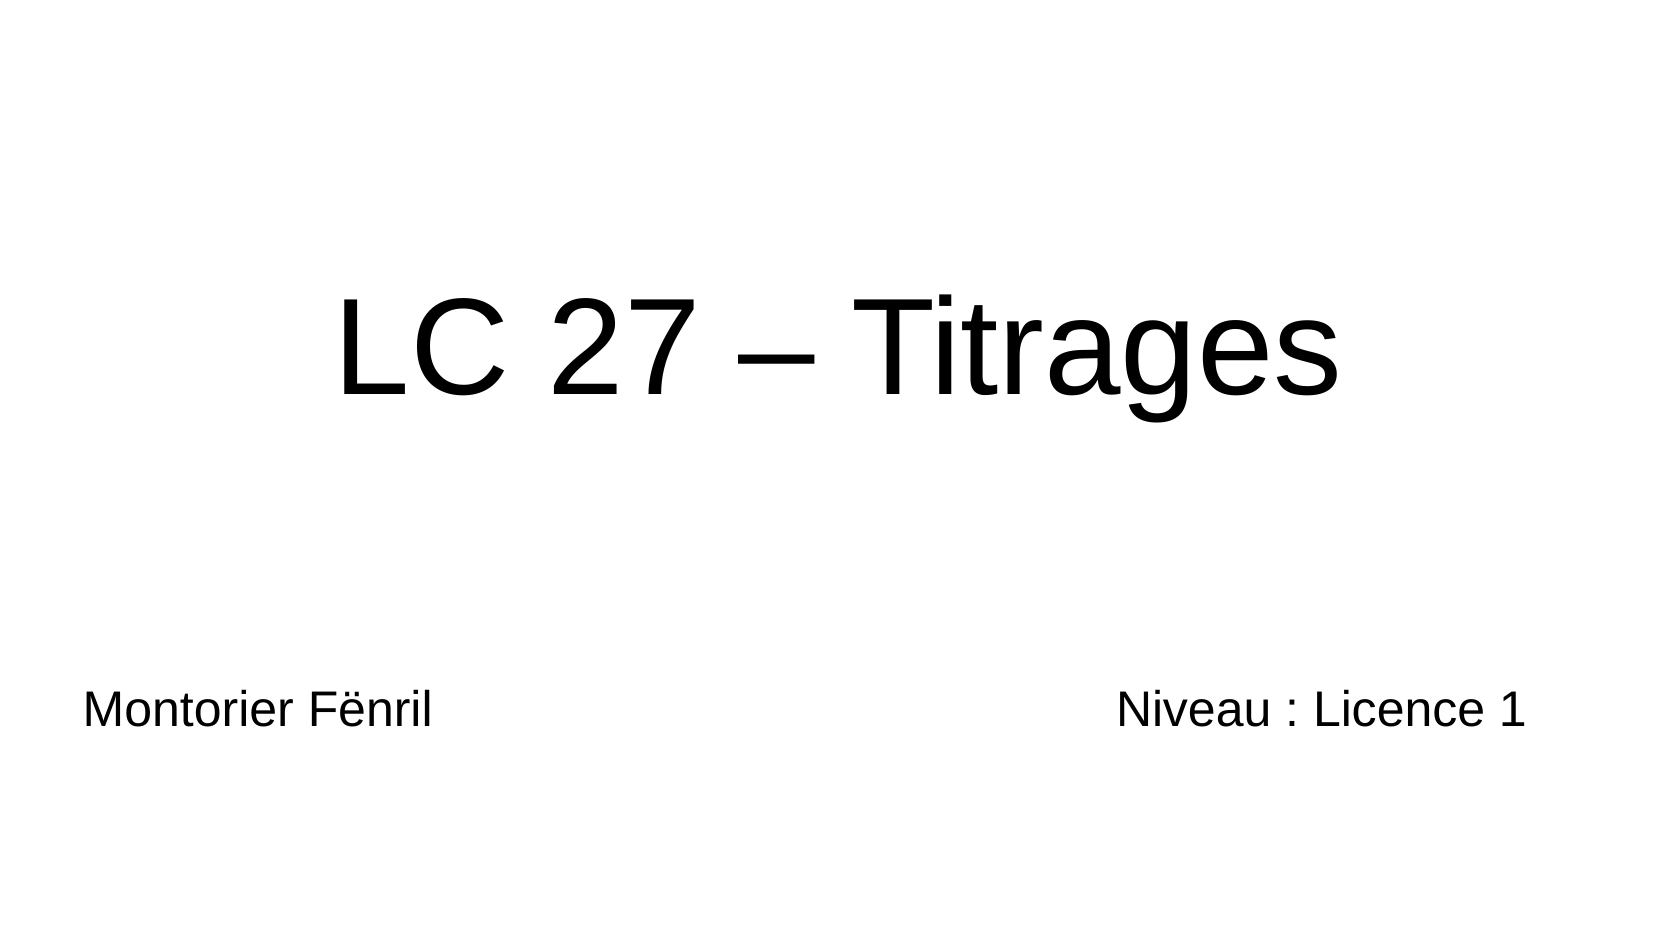

# LC 27 – Titrages
Montorier Fënril										Niveau : Licence 1